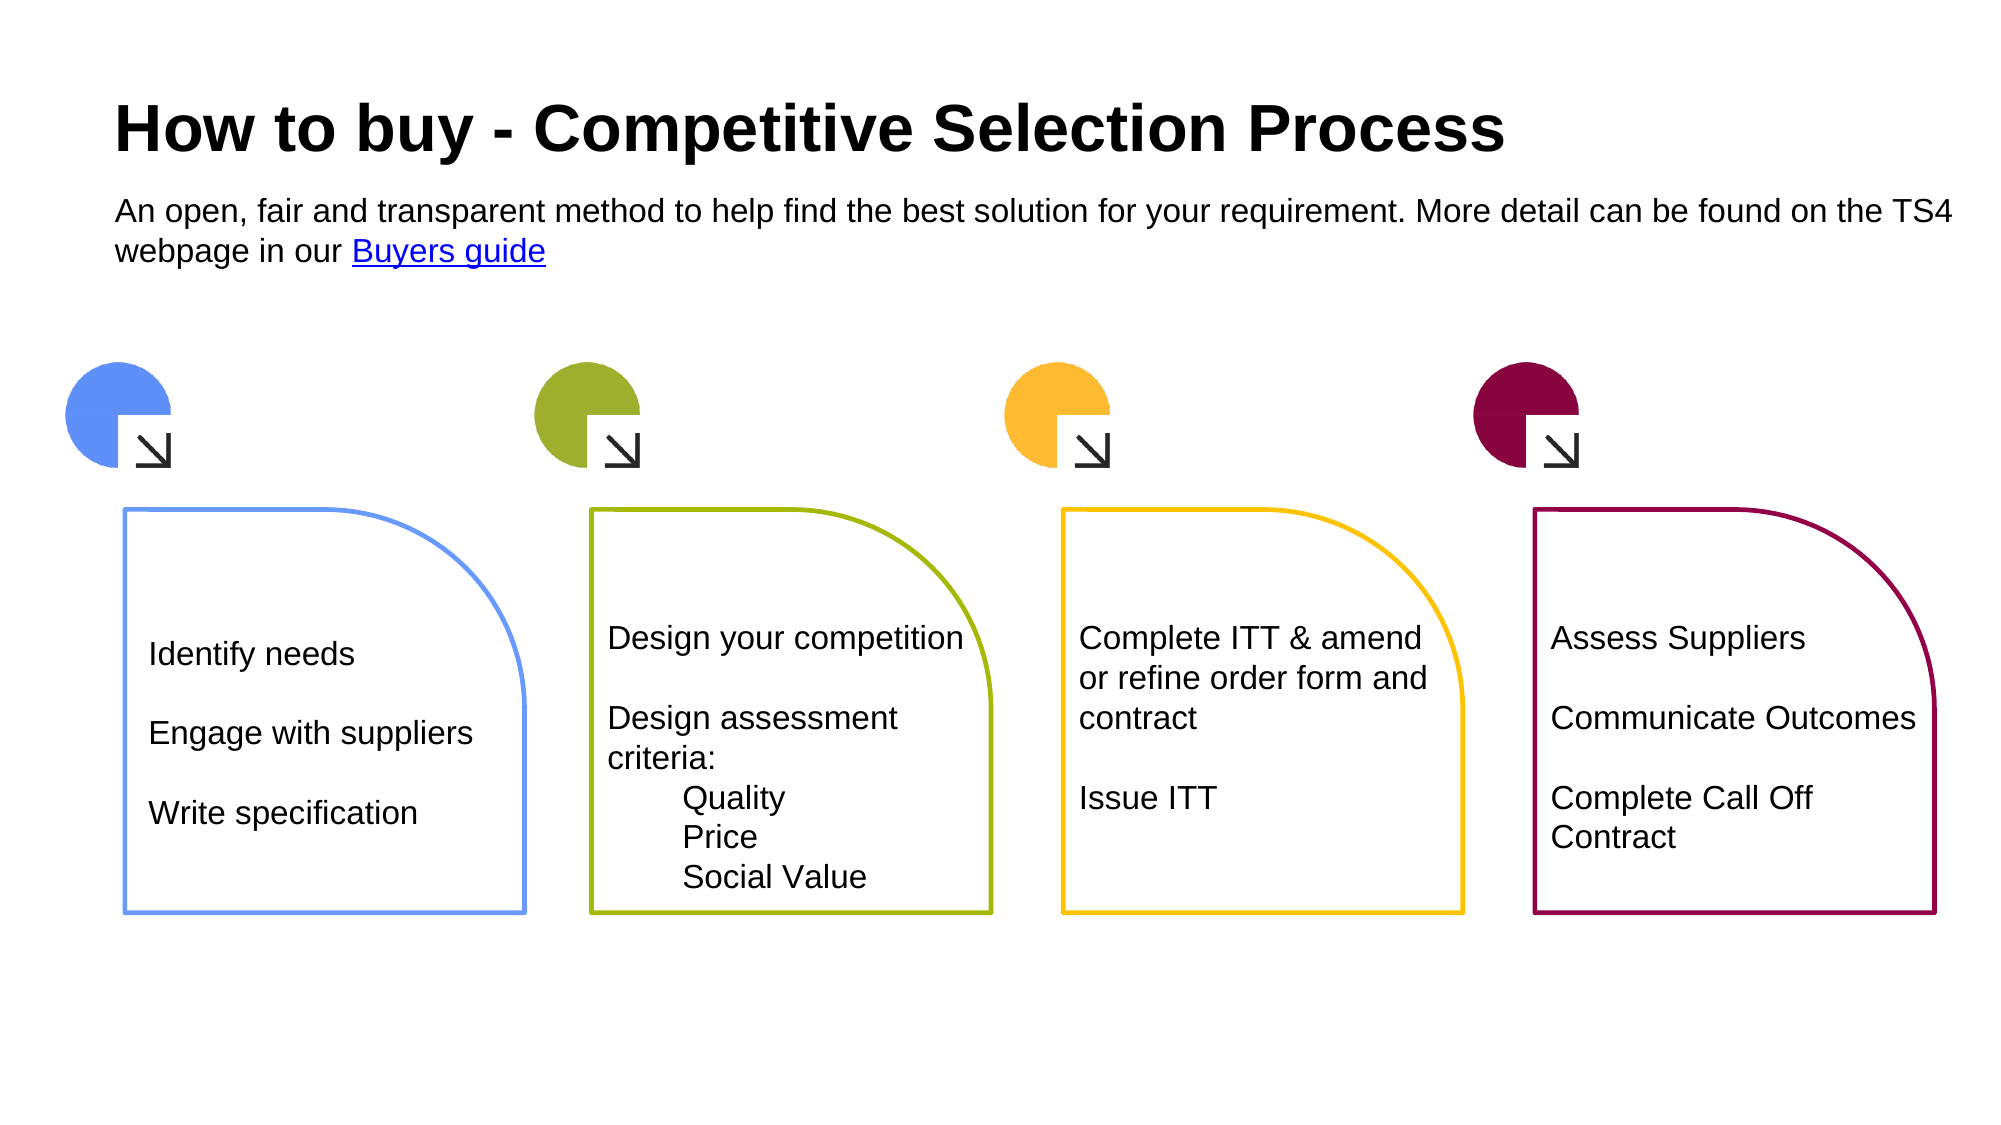

How to buy - Competitive Selection Process
# An open, fair and transparent method to help find the best solution for your requirement. More detail can be found on the TS4 webpage in our Buyers guide
Identify needs
Engage with suppliers
Write specification
Design your competition
Design assessment criteria:
Quality
Price
Social Value
Complete ITT & amend or refine order form and contract
Issue ITT
Assess Suppliers
Communicate Outcomes
Complete Call Off Contract